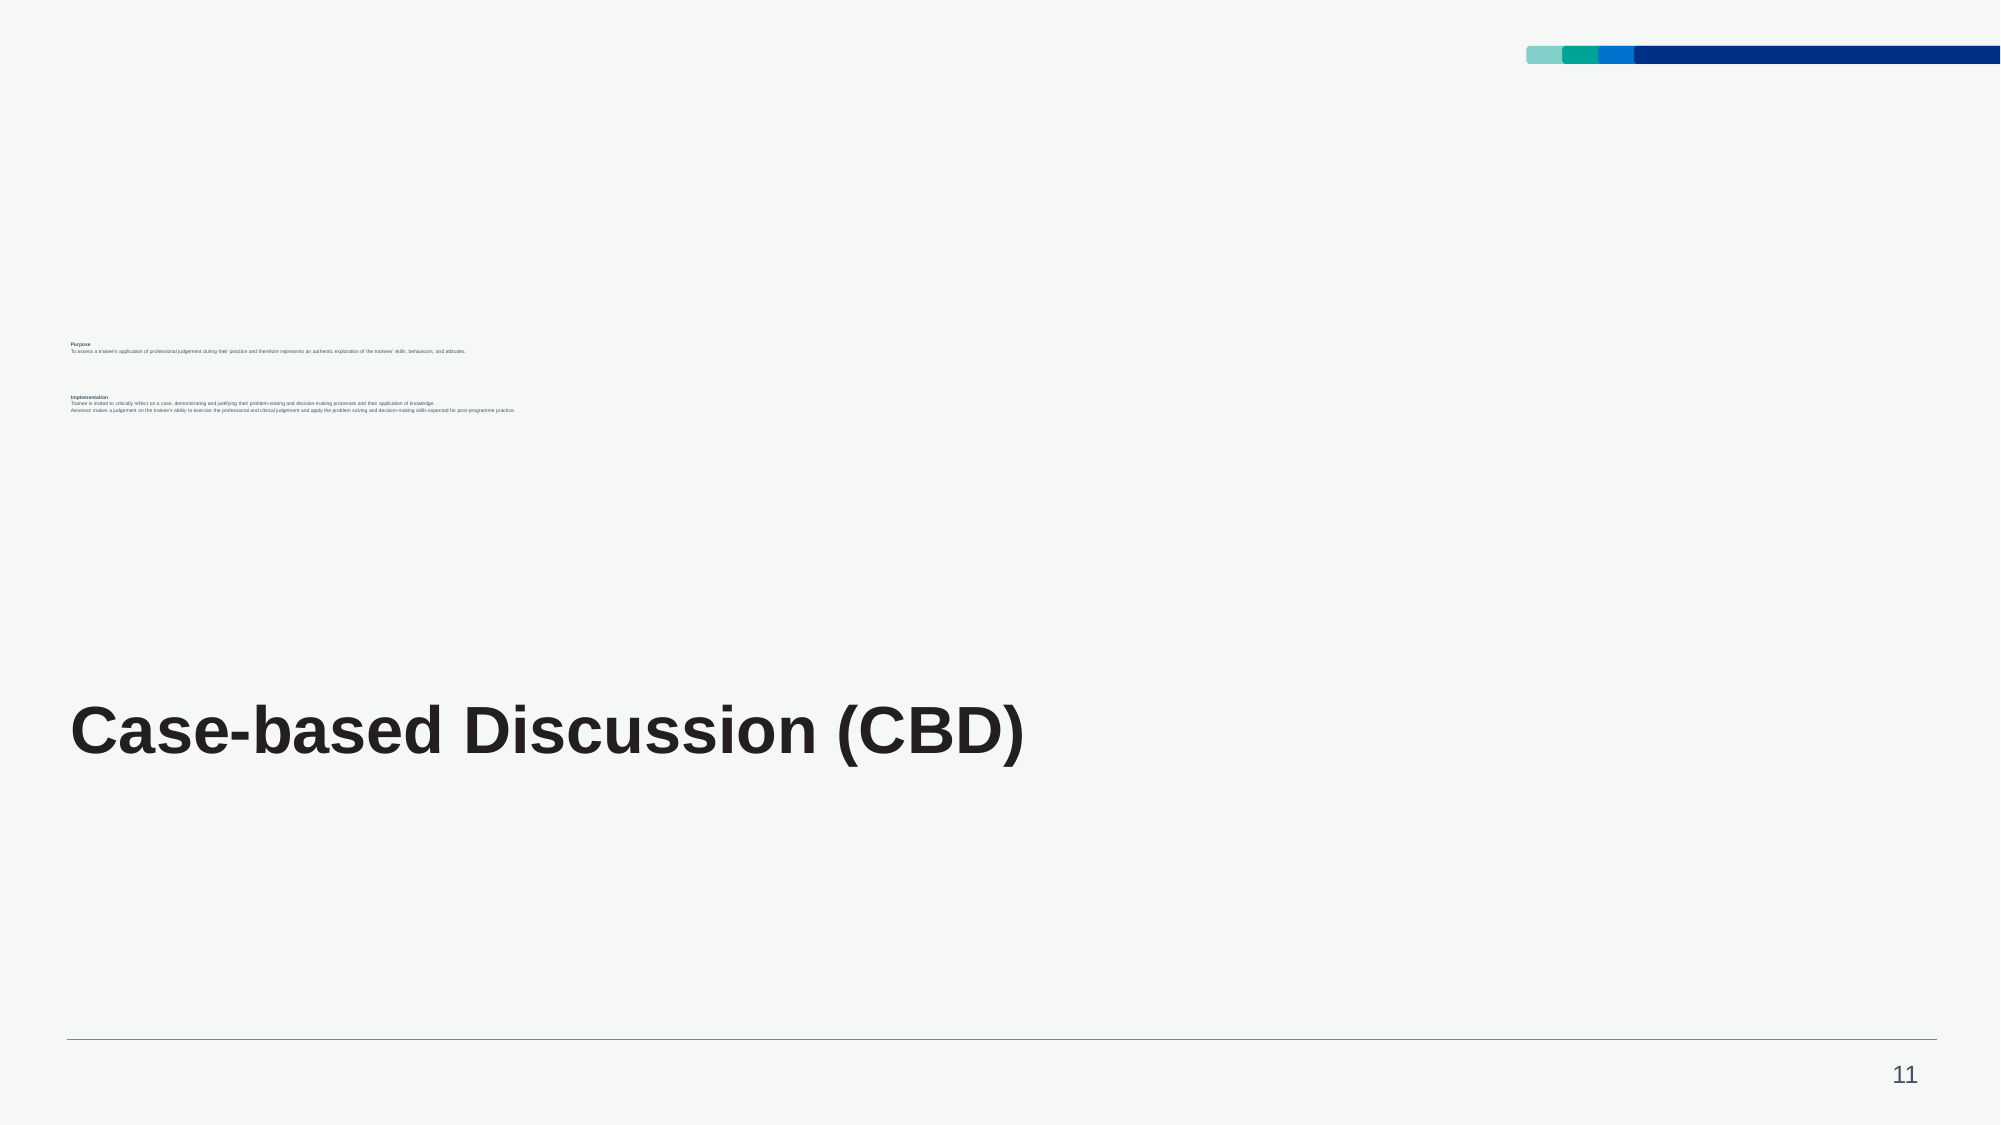

# Purpose
To assess a trainee’s application of professional judgement during their practice and therefore represents an authentic exploration of the trainees’ skills, behaviours, and attitudes.
Implementation
Trainee is invited to critically reflect on a case, demonstrating and justifying their problem-solving and decision-making processes and their application of knowledge.
Assessor makes a judgement on the trainee’s ability to exercise the professional and clinical judgement and apply the problem solving and decision-making skills expected for post-programme practice.
Case-based Discussion (CBD)